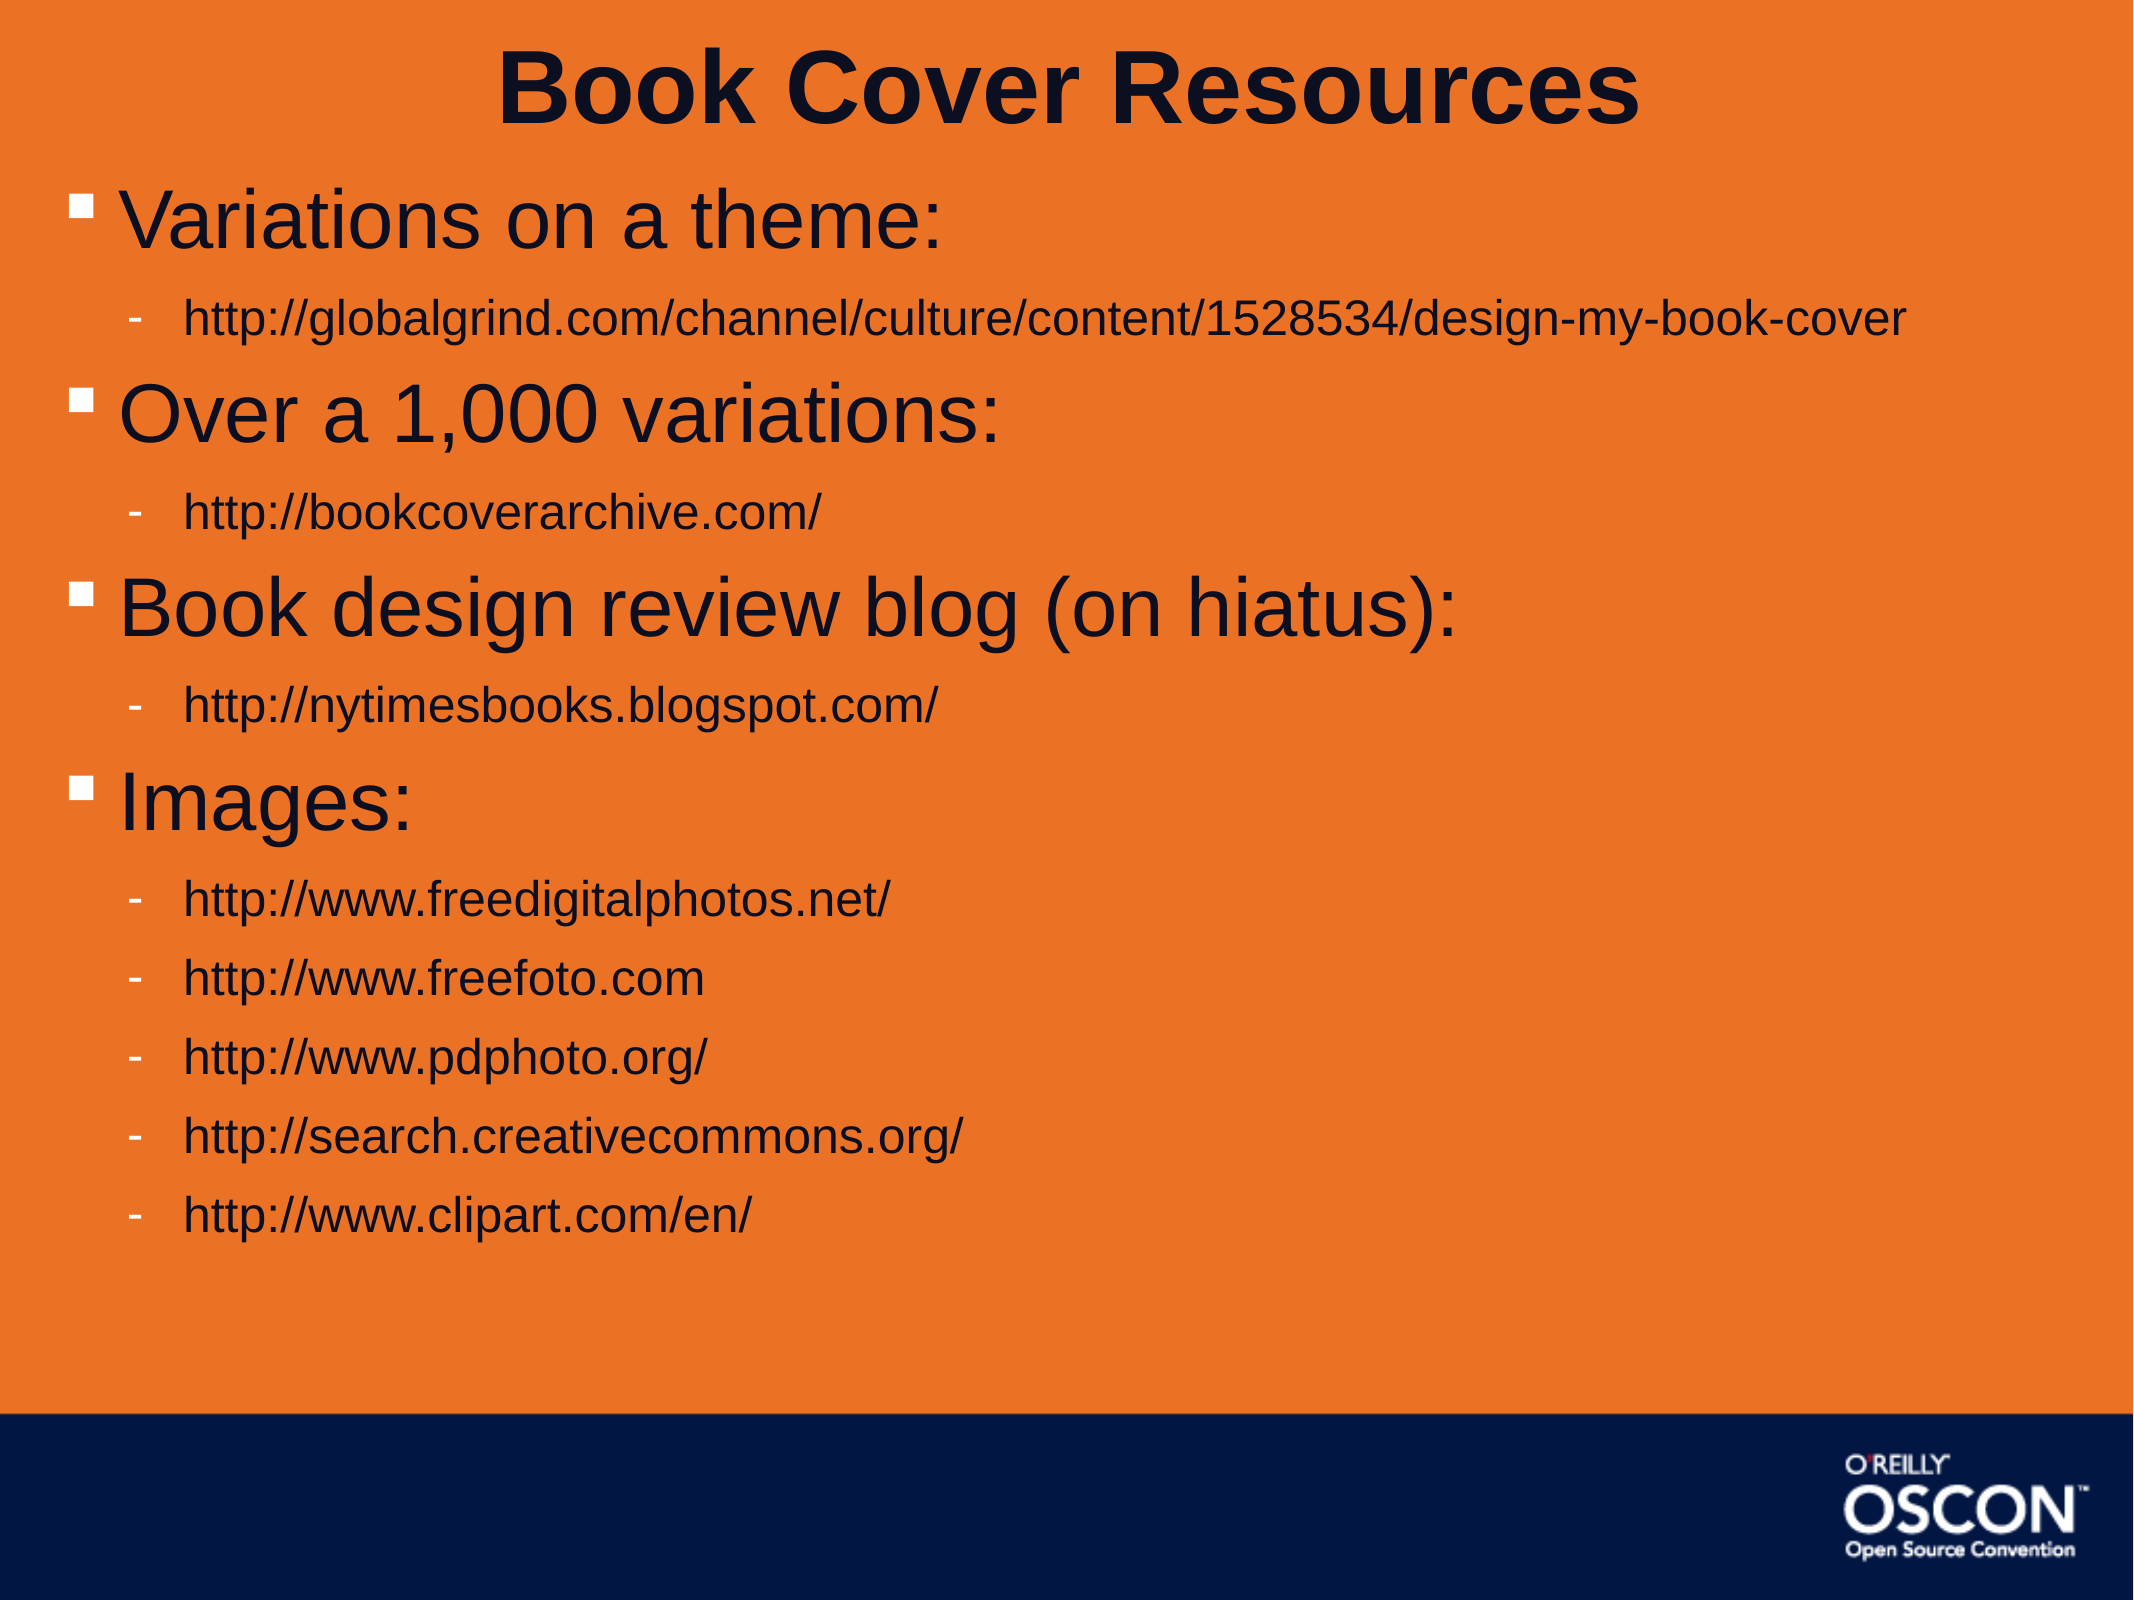

# Book Cover Resources
Variations on a theme:
http://globalgrind.com/channel/culture/content/1528534/design-my-book-cover
Over a 1,000 variations:
http://bookcoverarchive.com/
Book design review blog (on hiatus):
http://nytimesbooks.blogspot.com/
Images:
http://www.freedigitalphotos.net/
http://www.freefoto.com
http://www.pdphoto.org/
http://search.creativecommons.org/
http://www.clipart.com/en/